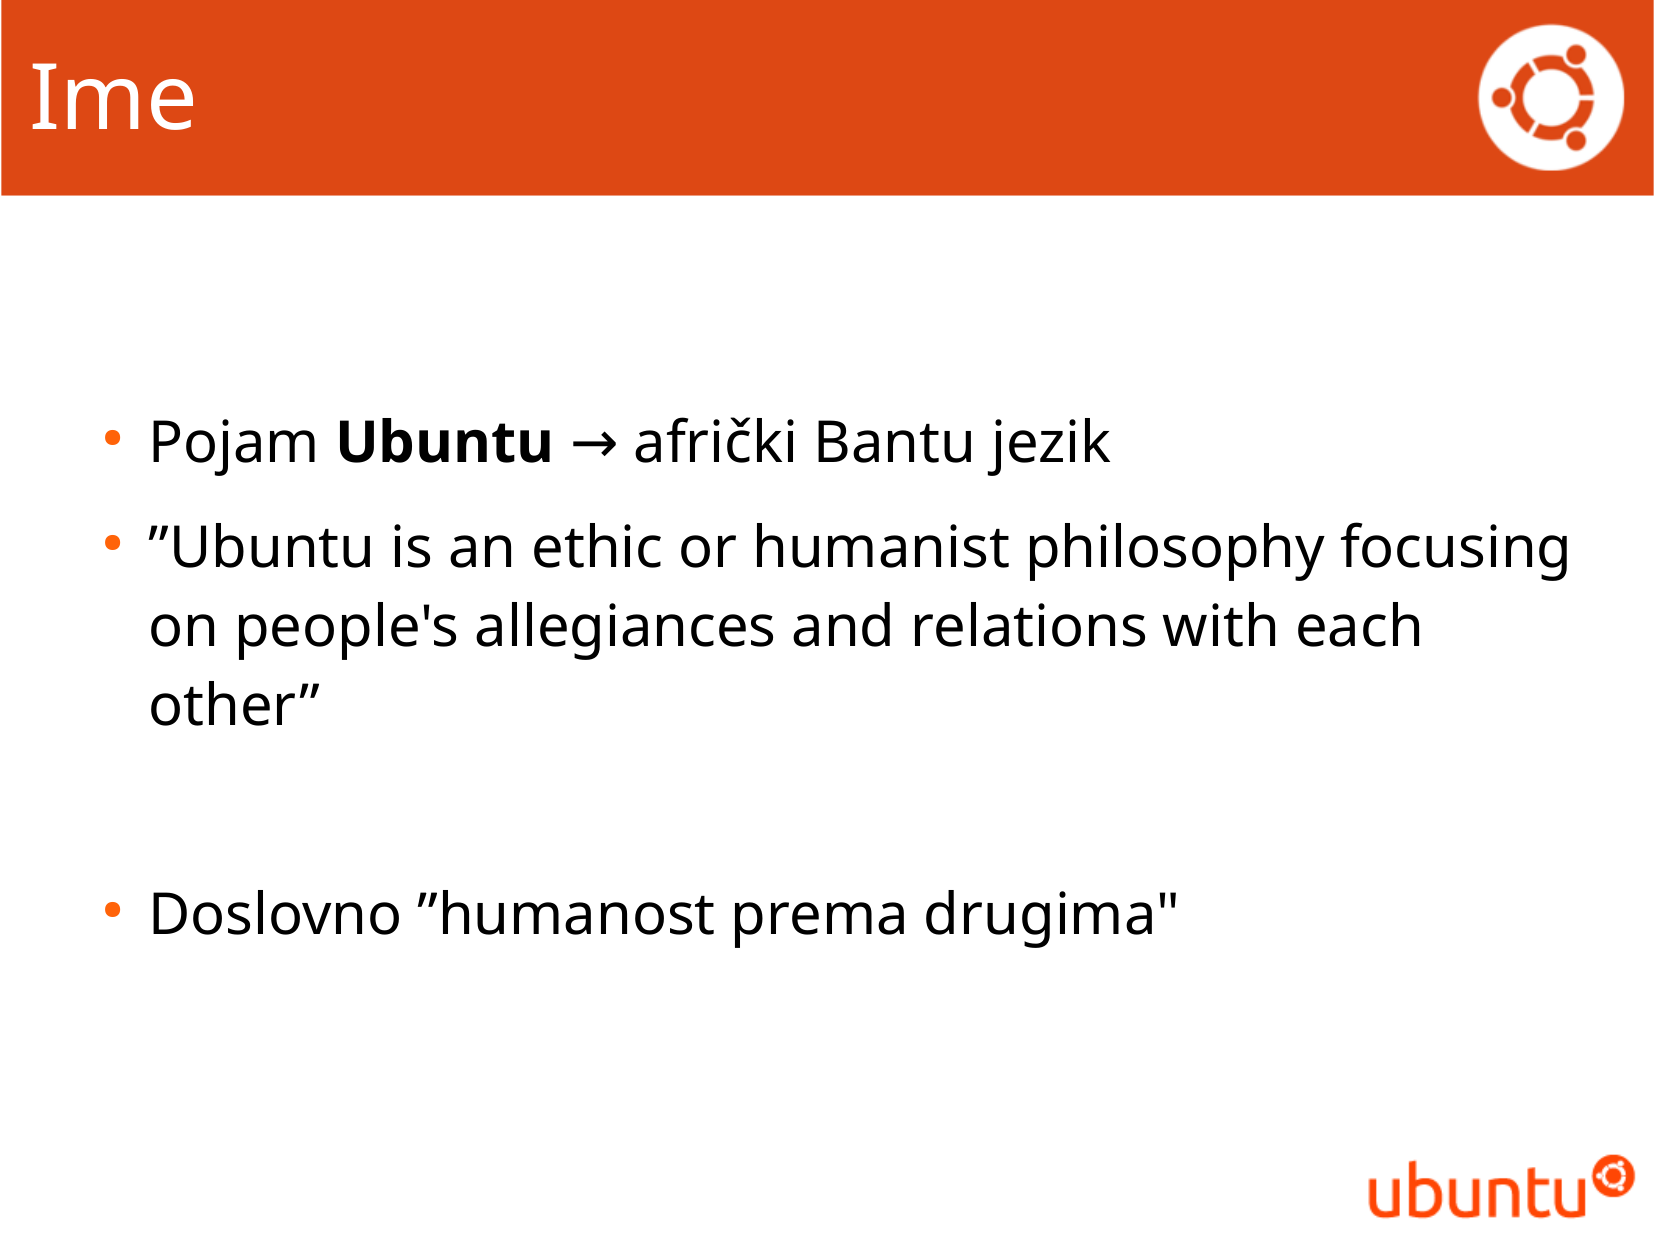

Ime
# Pojam Ubuntu → afrički Bantu jezik
”Ubuntu is an ethic or humanist philosophy focusing on people's allegiances and relations with each other”
Doslovno ”humanost prema drugima"